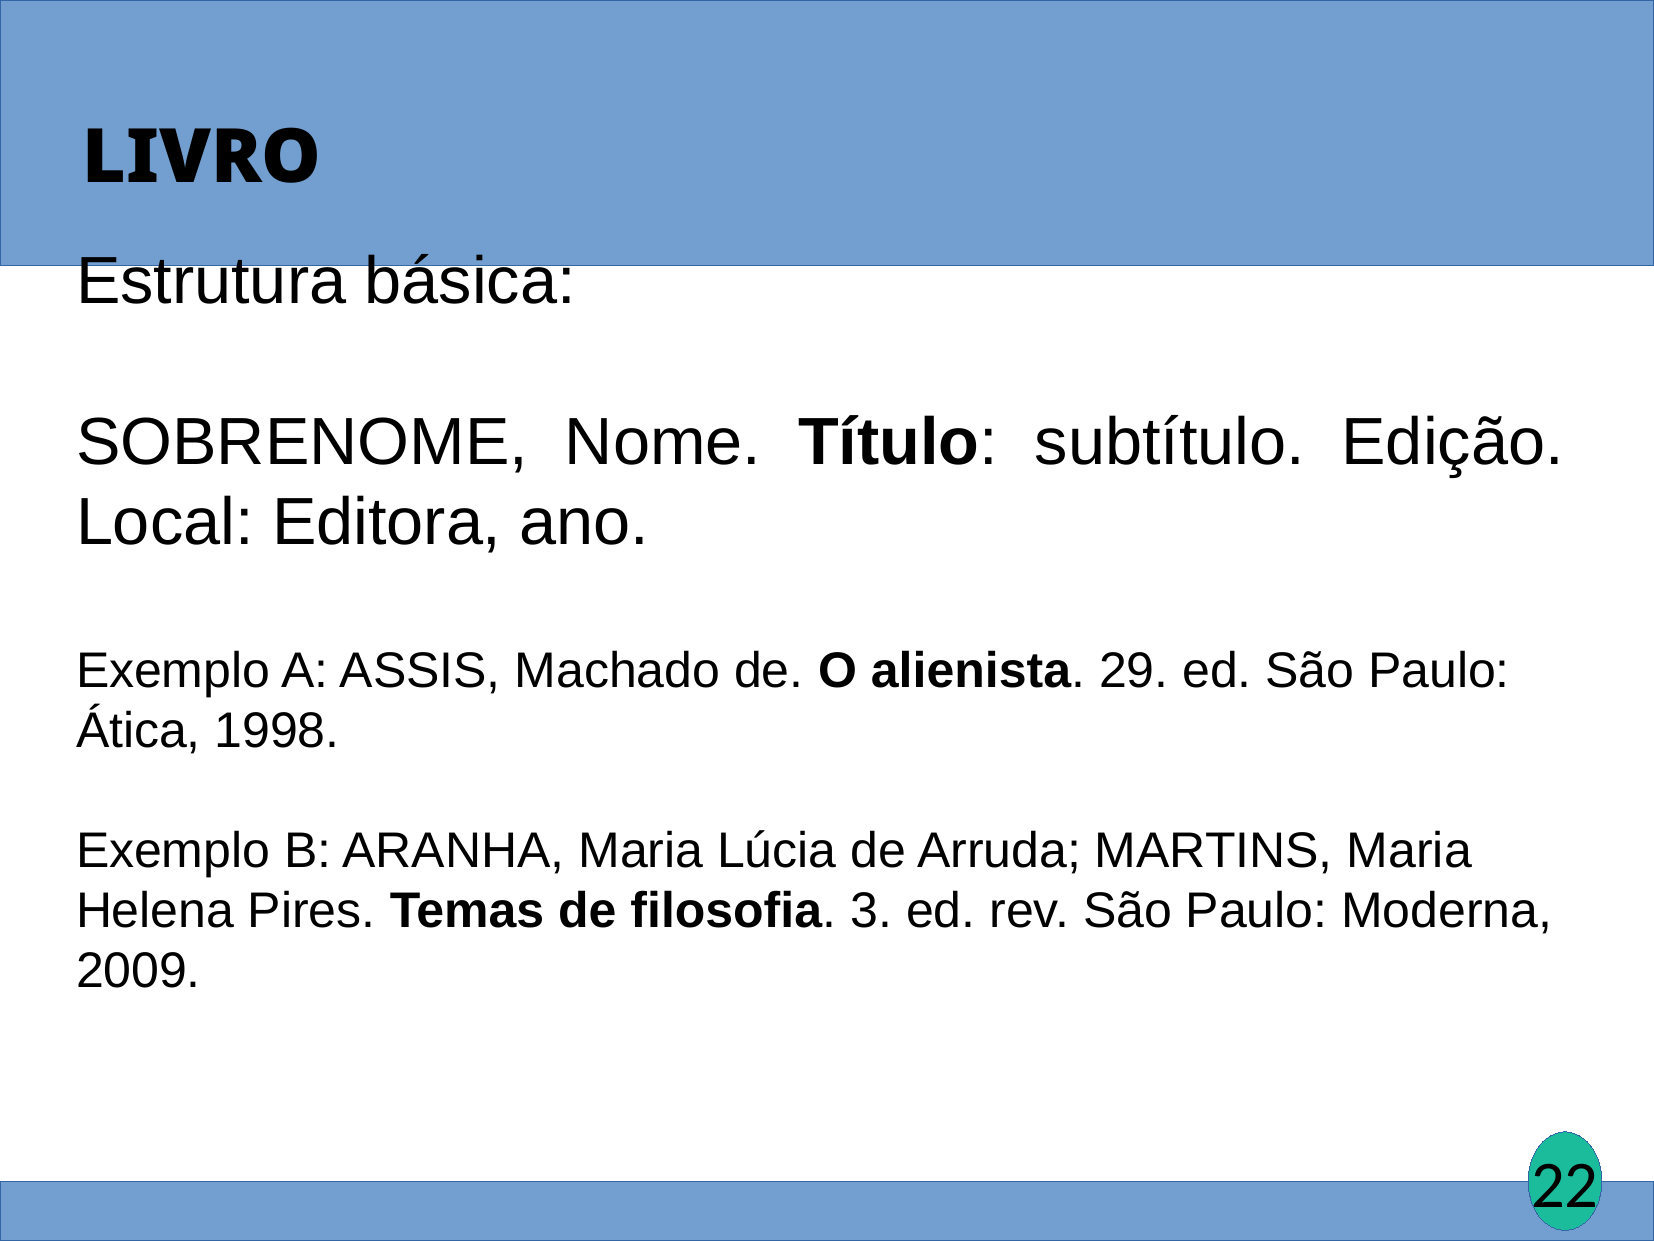

# LIVRO
Estrutura básica:
SOBRENOME, Nome. Título: subtítulo. Edição. Local: Editora, ano.
Exemplo A: ASSIS, Machado de. O alienista. 29. ed. São Paulo: Ática, 1998.
Exemplo B: ARANHA, Maria Lúcia de Arruda; MARTINS, Maria Helena Pires. Temas de filosofia. 3. ed. rev. São Paulo: Moderna, 2009.